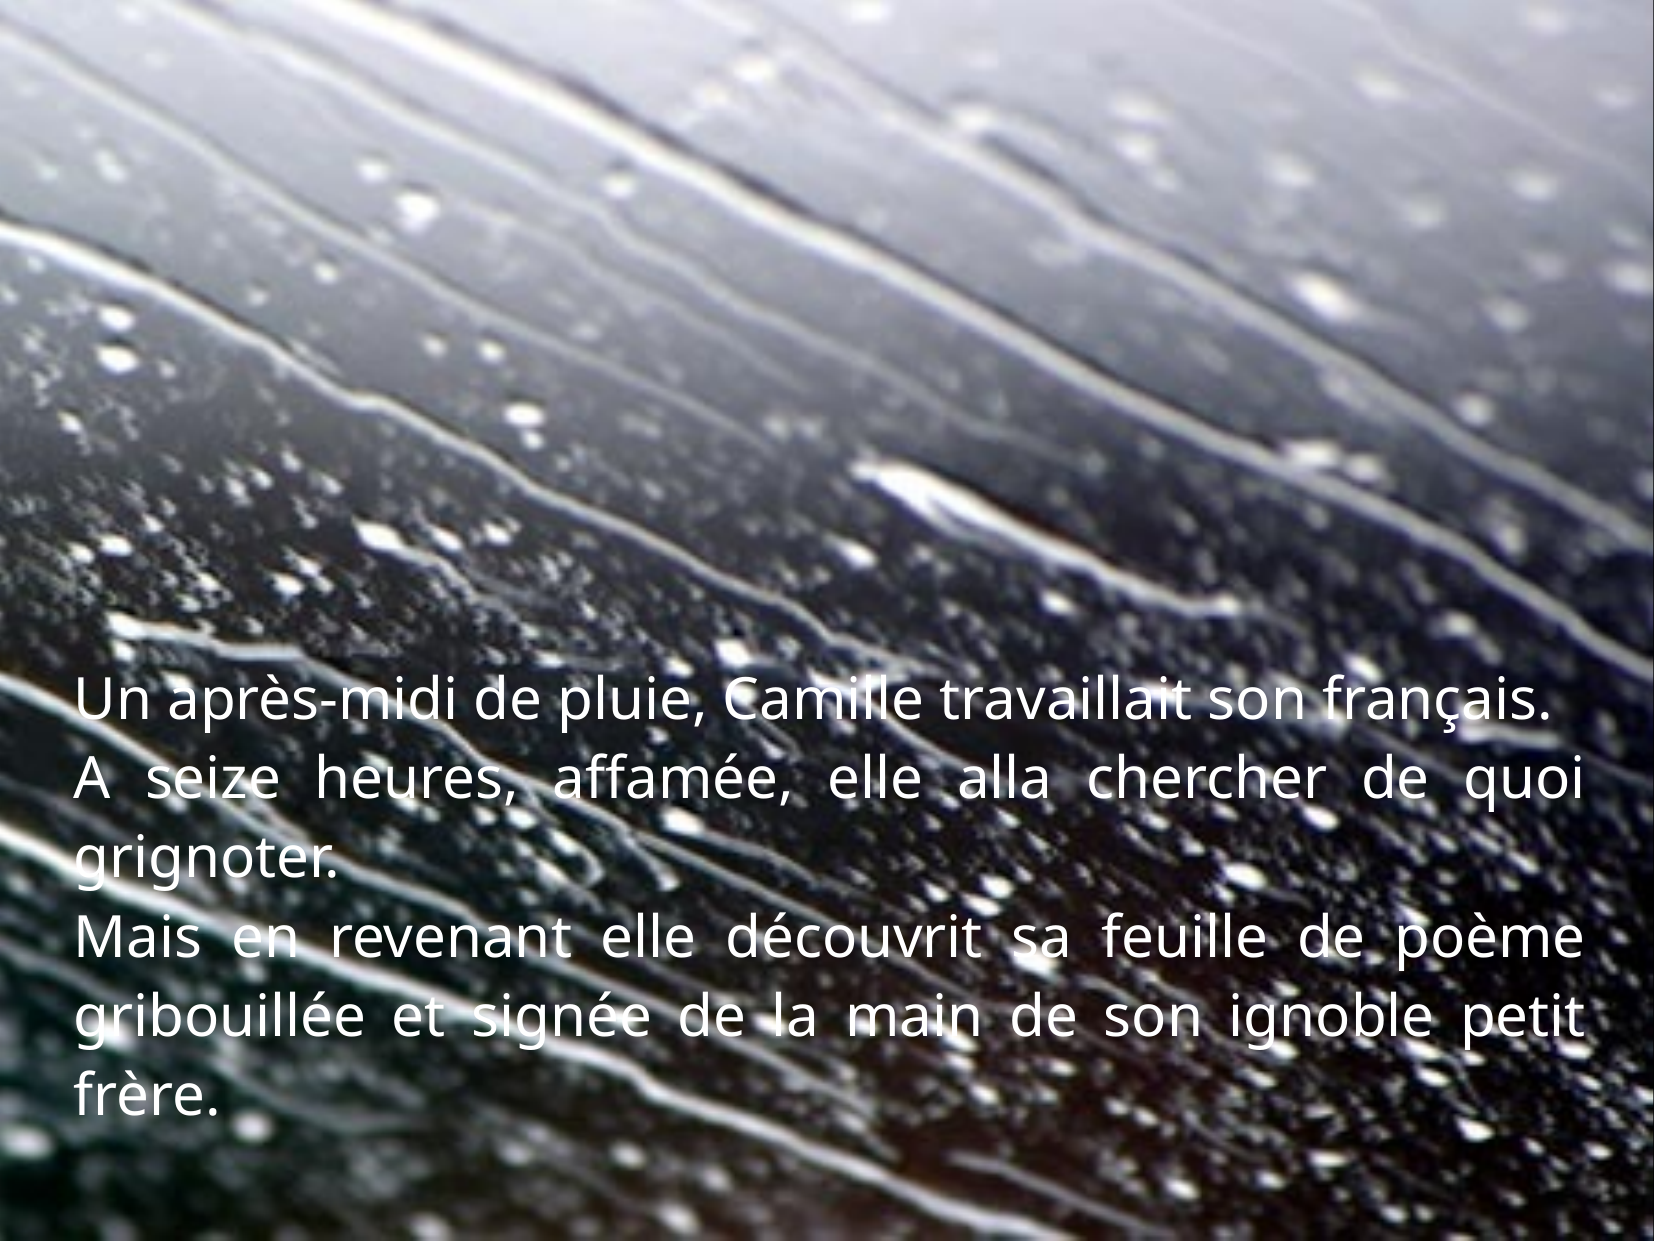

Un après-midi de pluie, Camille travaillait son français.
A seize heures, affamée, elle alla chercher de quoi grignoter.
Mais en revenant elle découvrit sa feuille de poème gribouillée et signée de la main de son ignoble petit frère.